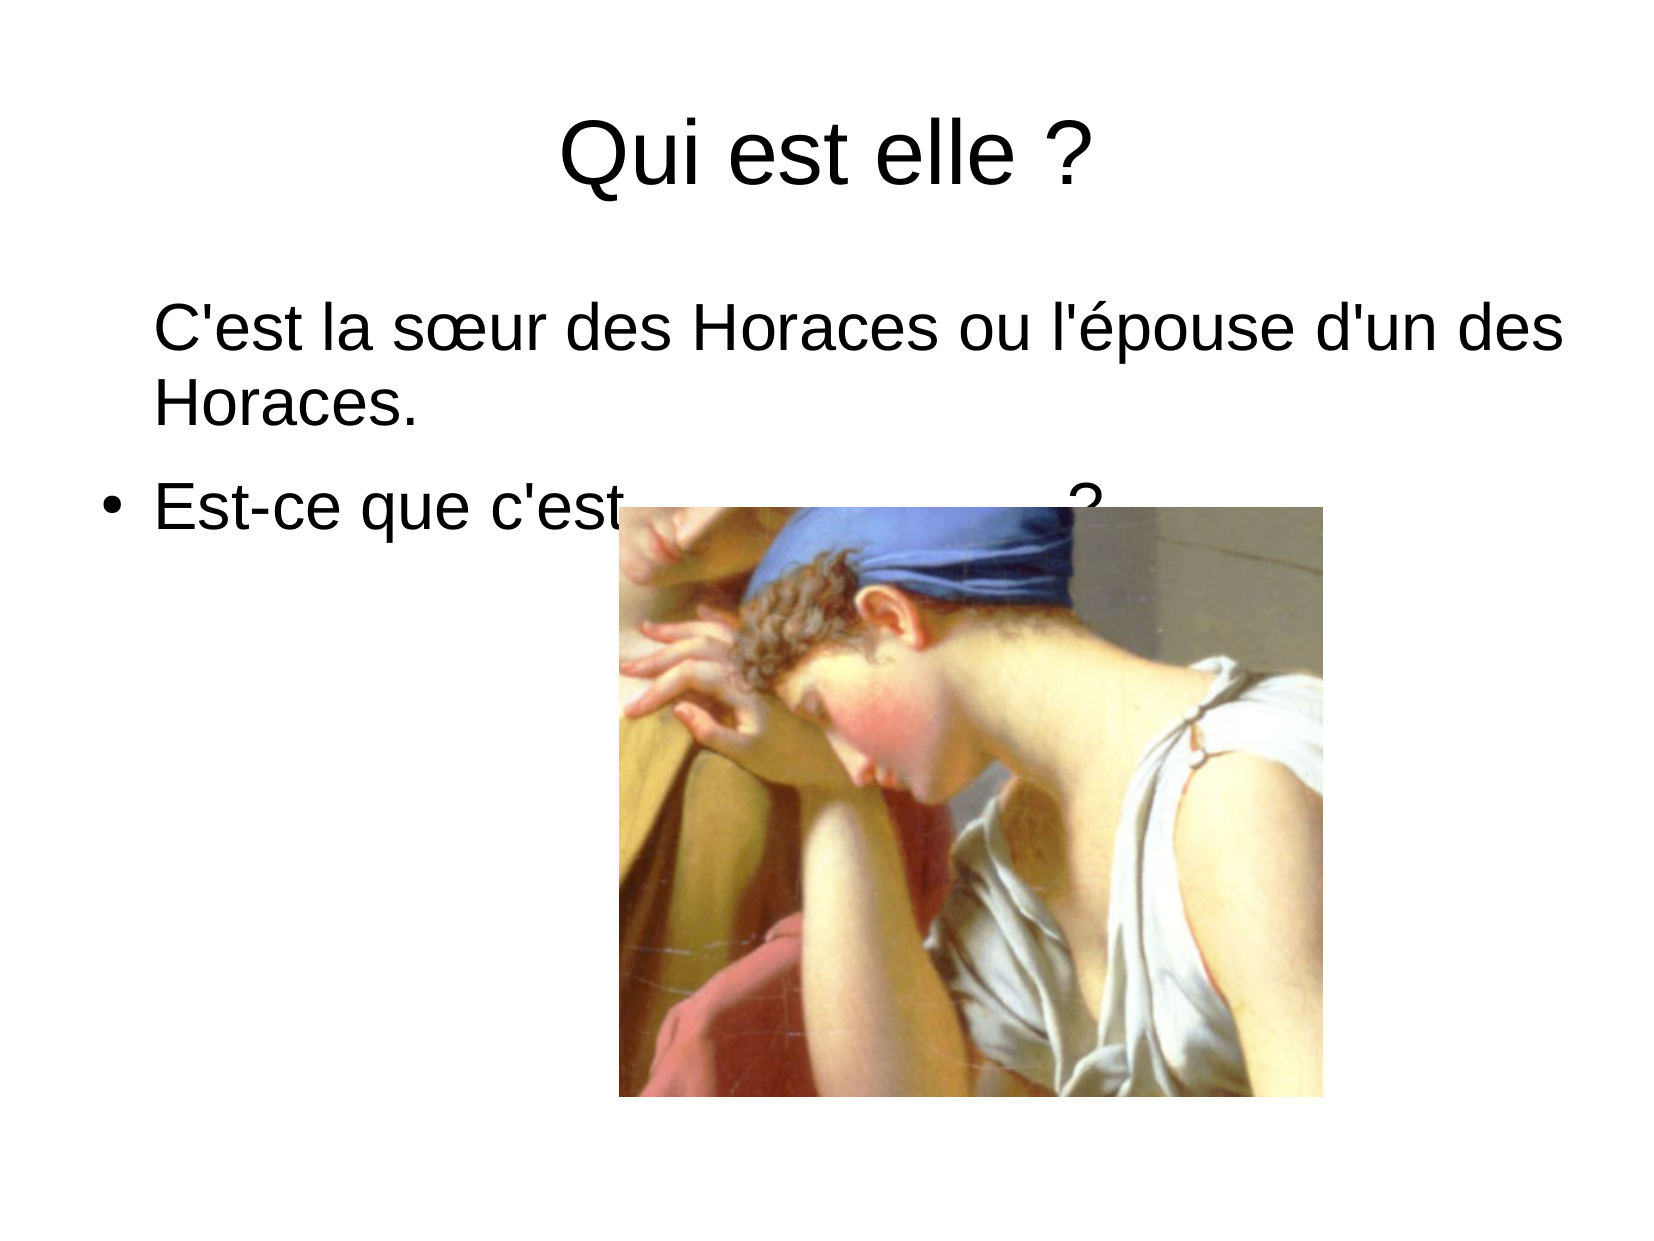

# Qui est elle ?
C'est la sœur des Horaces ou l'épouse d'un des Horaces.
Est-ce que c'est  ?